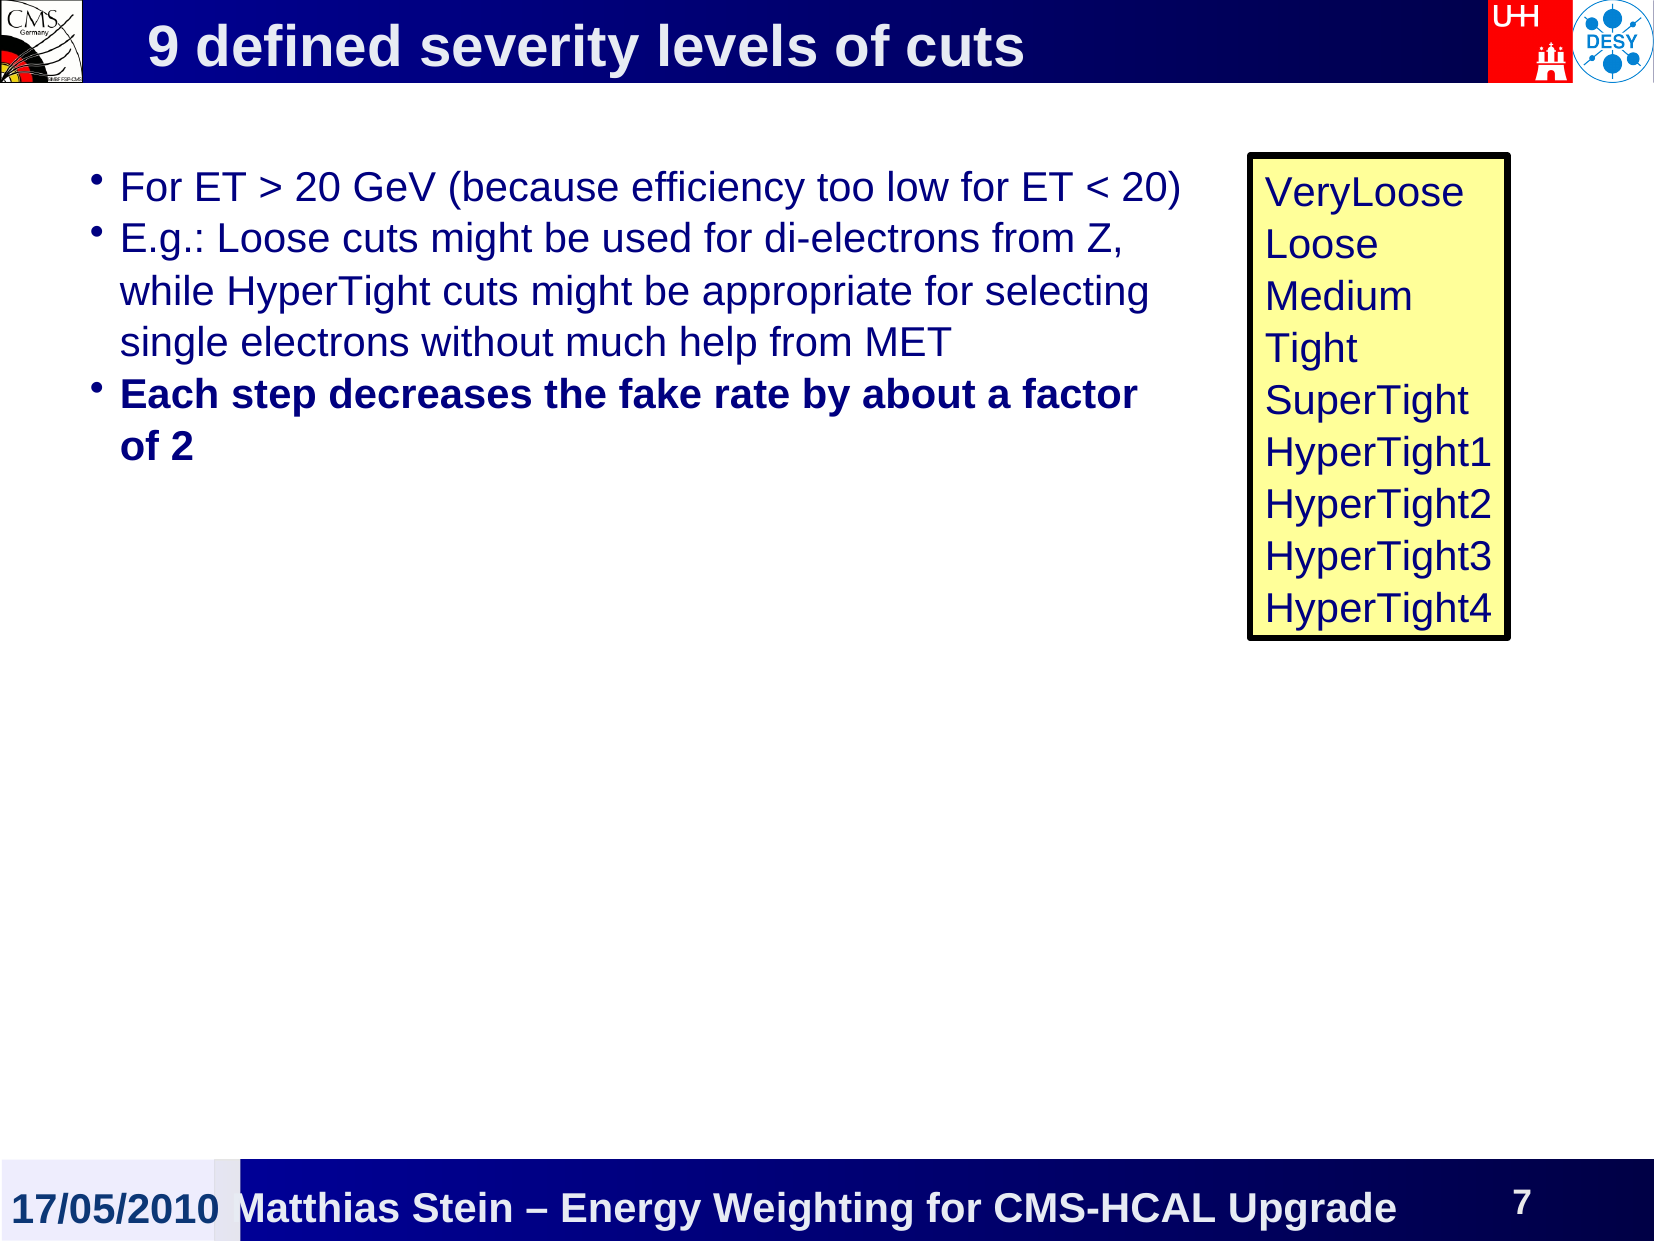

# 9 defined severity levels of cuts
For ET > 20 GeV (because efficiency too low for ET < 20)
E.g.: Loose cuts might be used for di-electrons from Z, while HyperTight cuts might be appropriate for selecting single electrons without much help from MET
Each step decreases the fake rate by about a factor of 2
VeryLoose
Loose
Medium
Tight
SuperTight
HyperTight1
HyperTight2
HyperTight3
HyperTight4